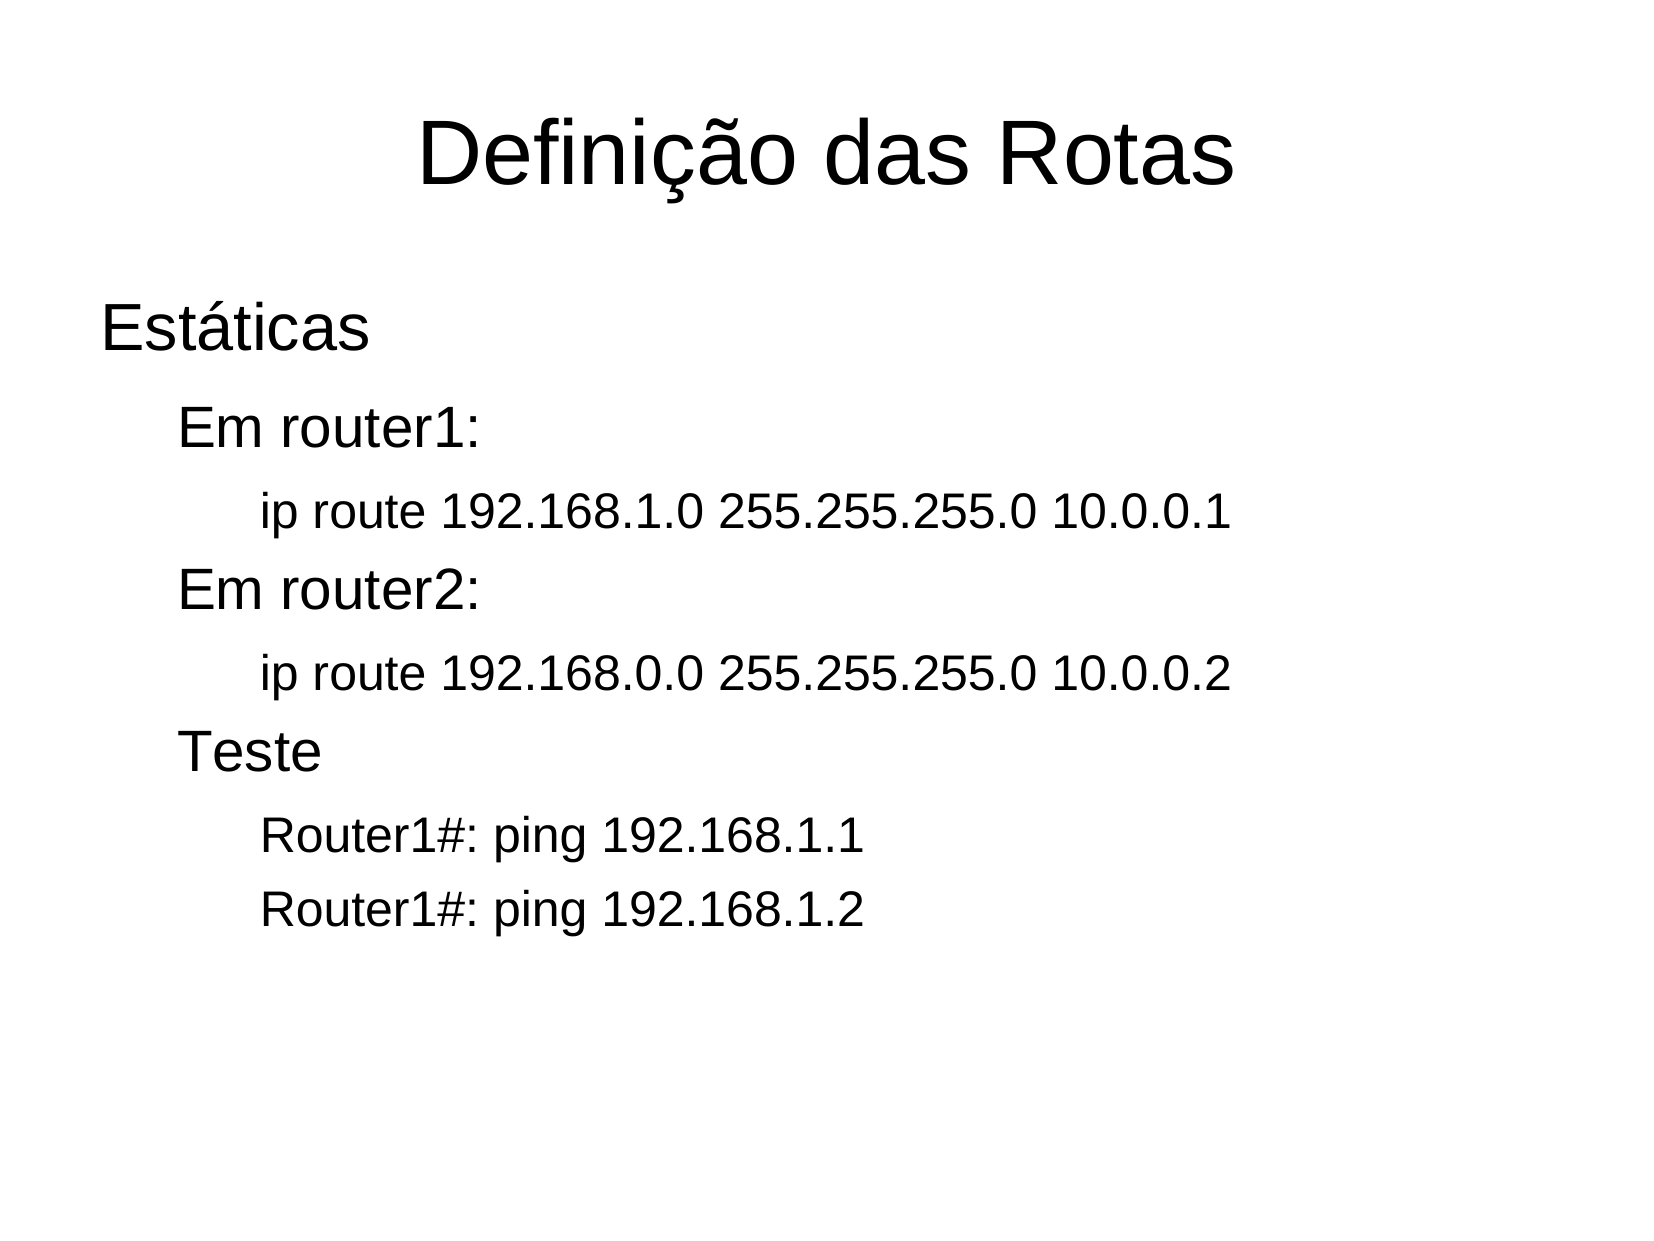

# Definição das Rotas
Estáticas
Em router1:
ip route 192.168.1.0 255.255.255.0 10.0.0.1
Em router2:
ip route 192.168.0.0 255.255.255.0 10.0.0.2
Teste
Router1#: ping 192.168.1.1
Router1#: ping 192.168.1.2